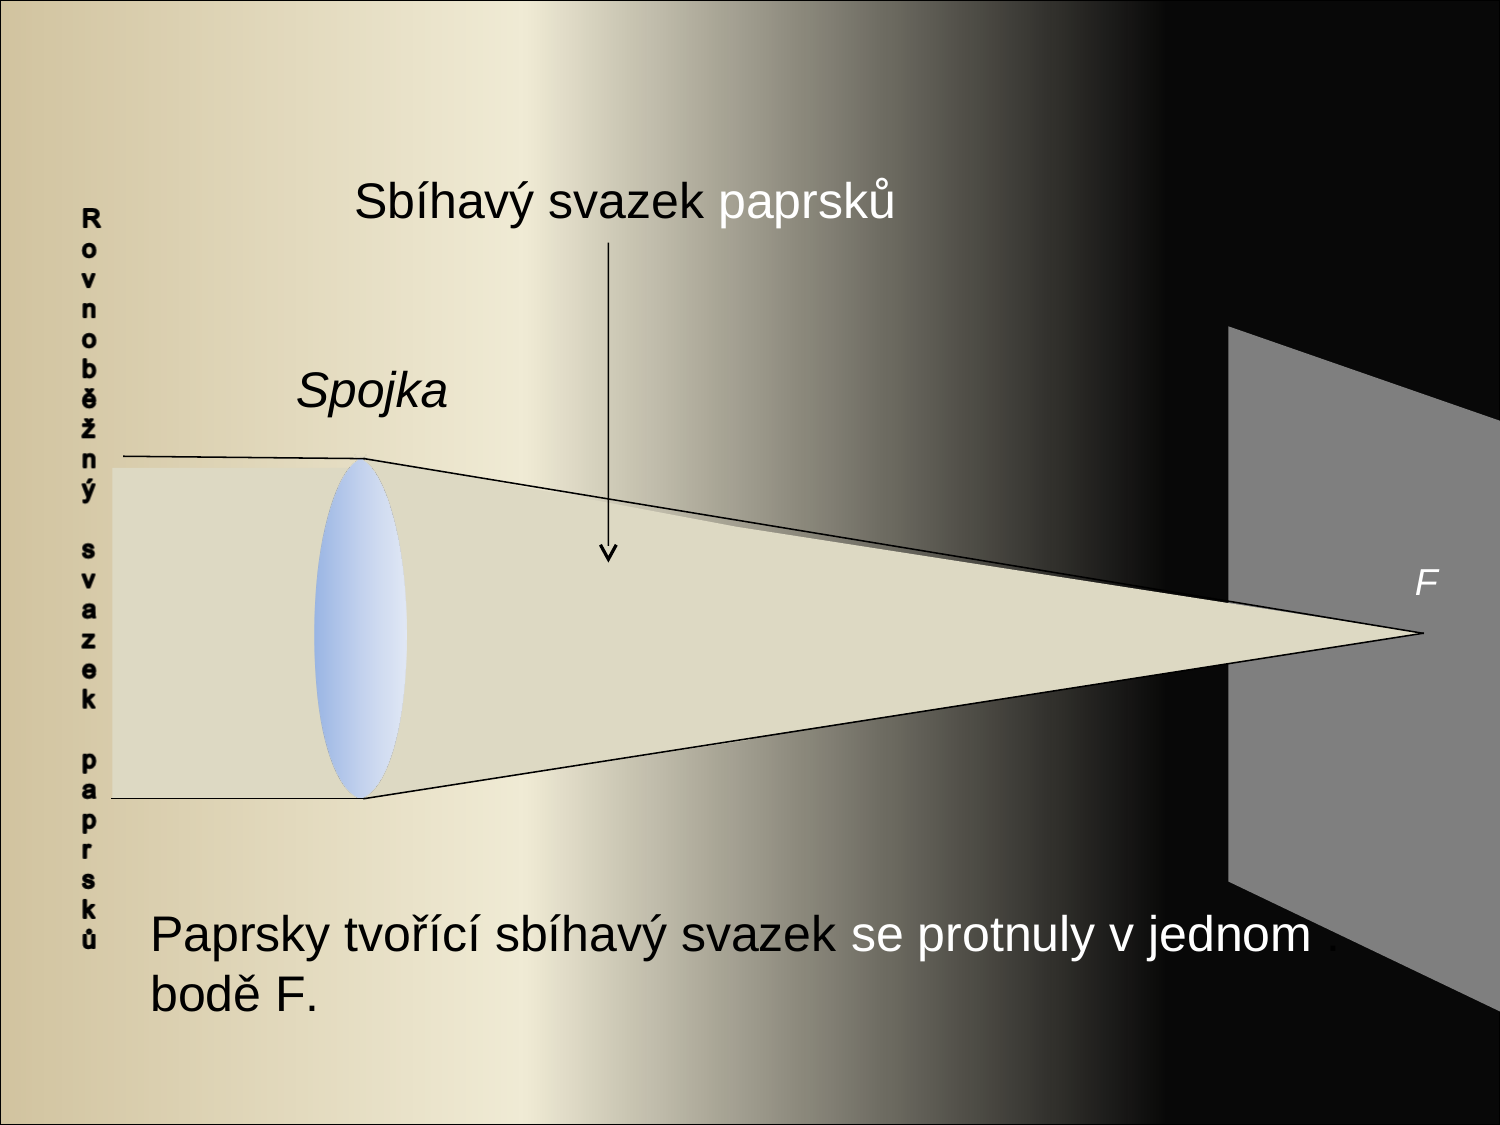

Sbíhavý svazek paprsků
 Spojka
F
Paprsky tvořící sbíhavý svazek se protnuly v jednom .
bodě F.